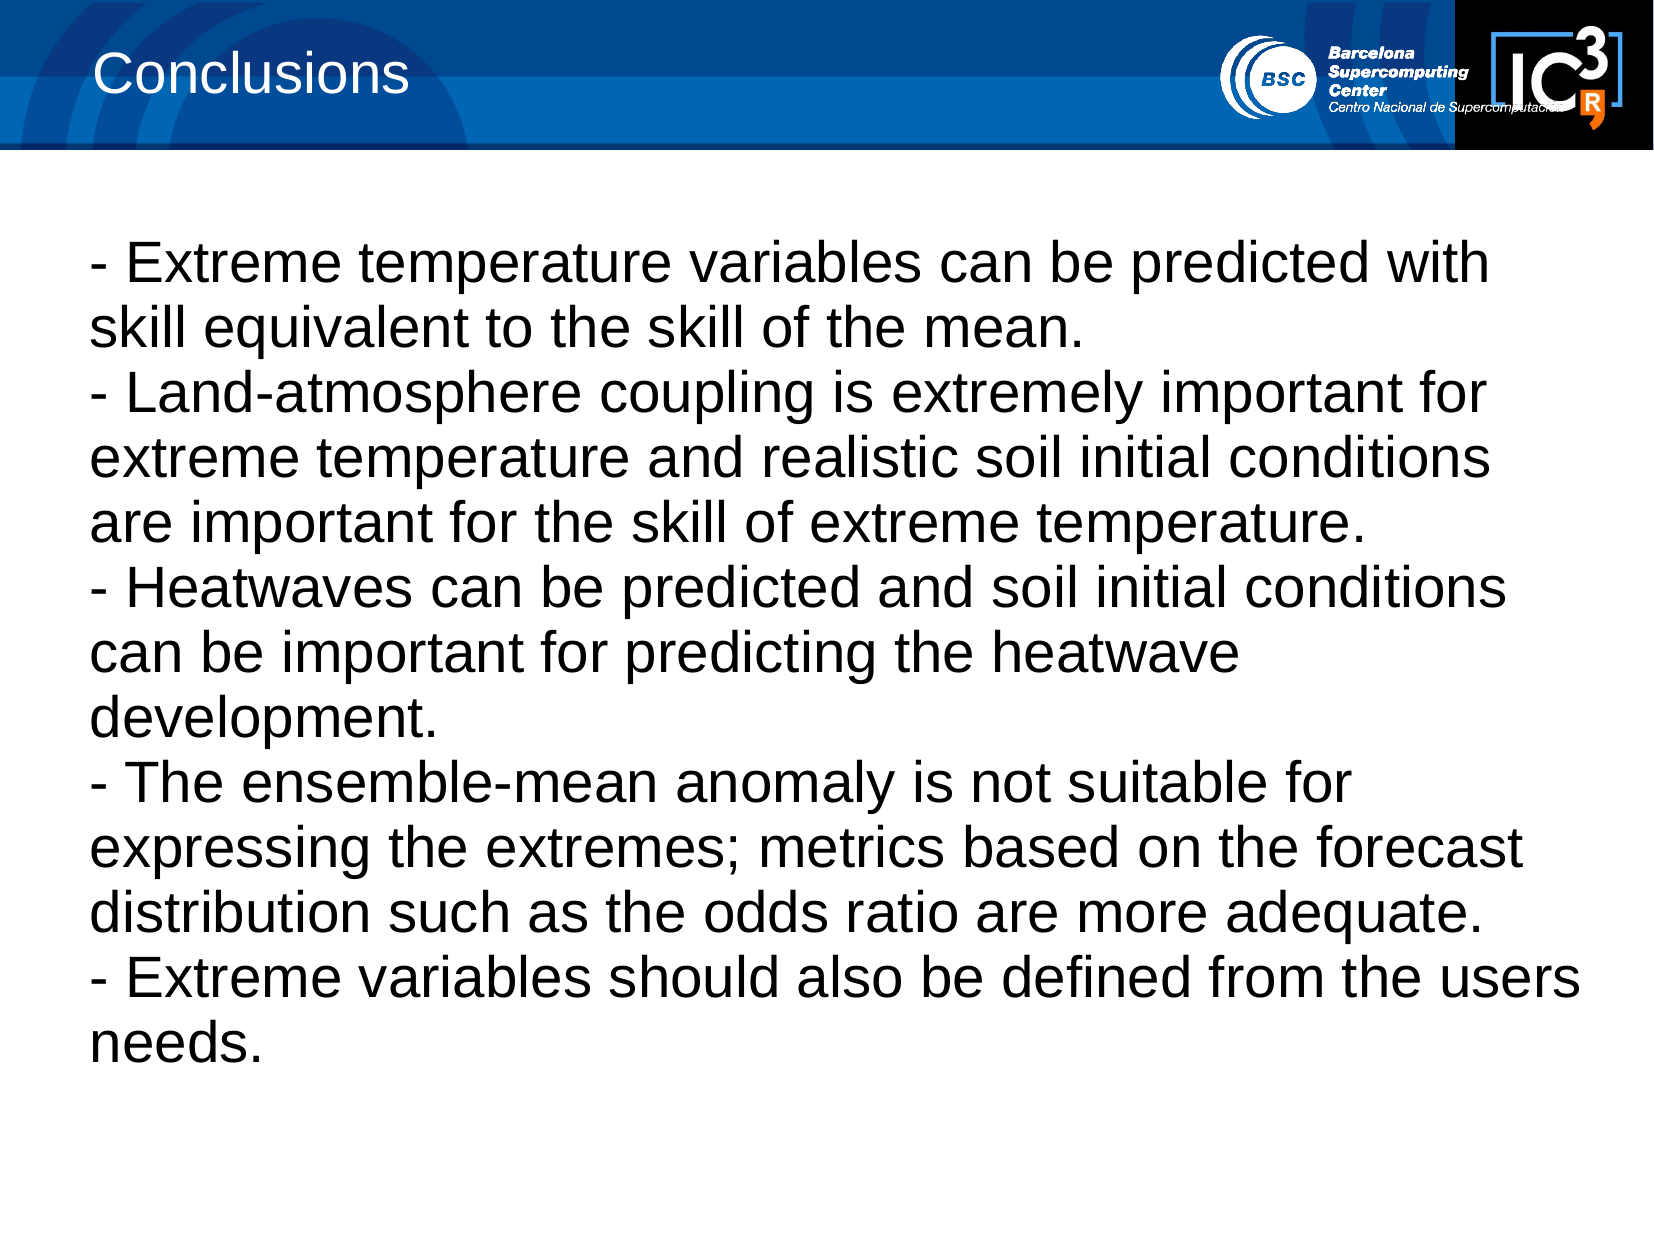

Conclusions
- Extreme temperature variables can be predicted with skill equivalent to the skill of the mean.
- Land-atmosphere coupling is extremely important for extreme temperature and realistic soil initial conditions are important for the skill of extreme temperature.
- Heatwaves can be predicted and soil initial conditions can be important for predicting the heatwave development.
- The ensemble-mean anomaly is not suitable for expressing the extremes; metrics based on the forecast distribution such as the odds ratio are more adequate.
- Extreme variables should also be defined from the users needs.